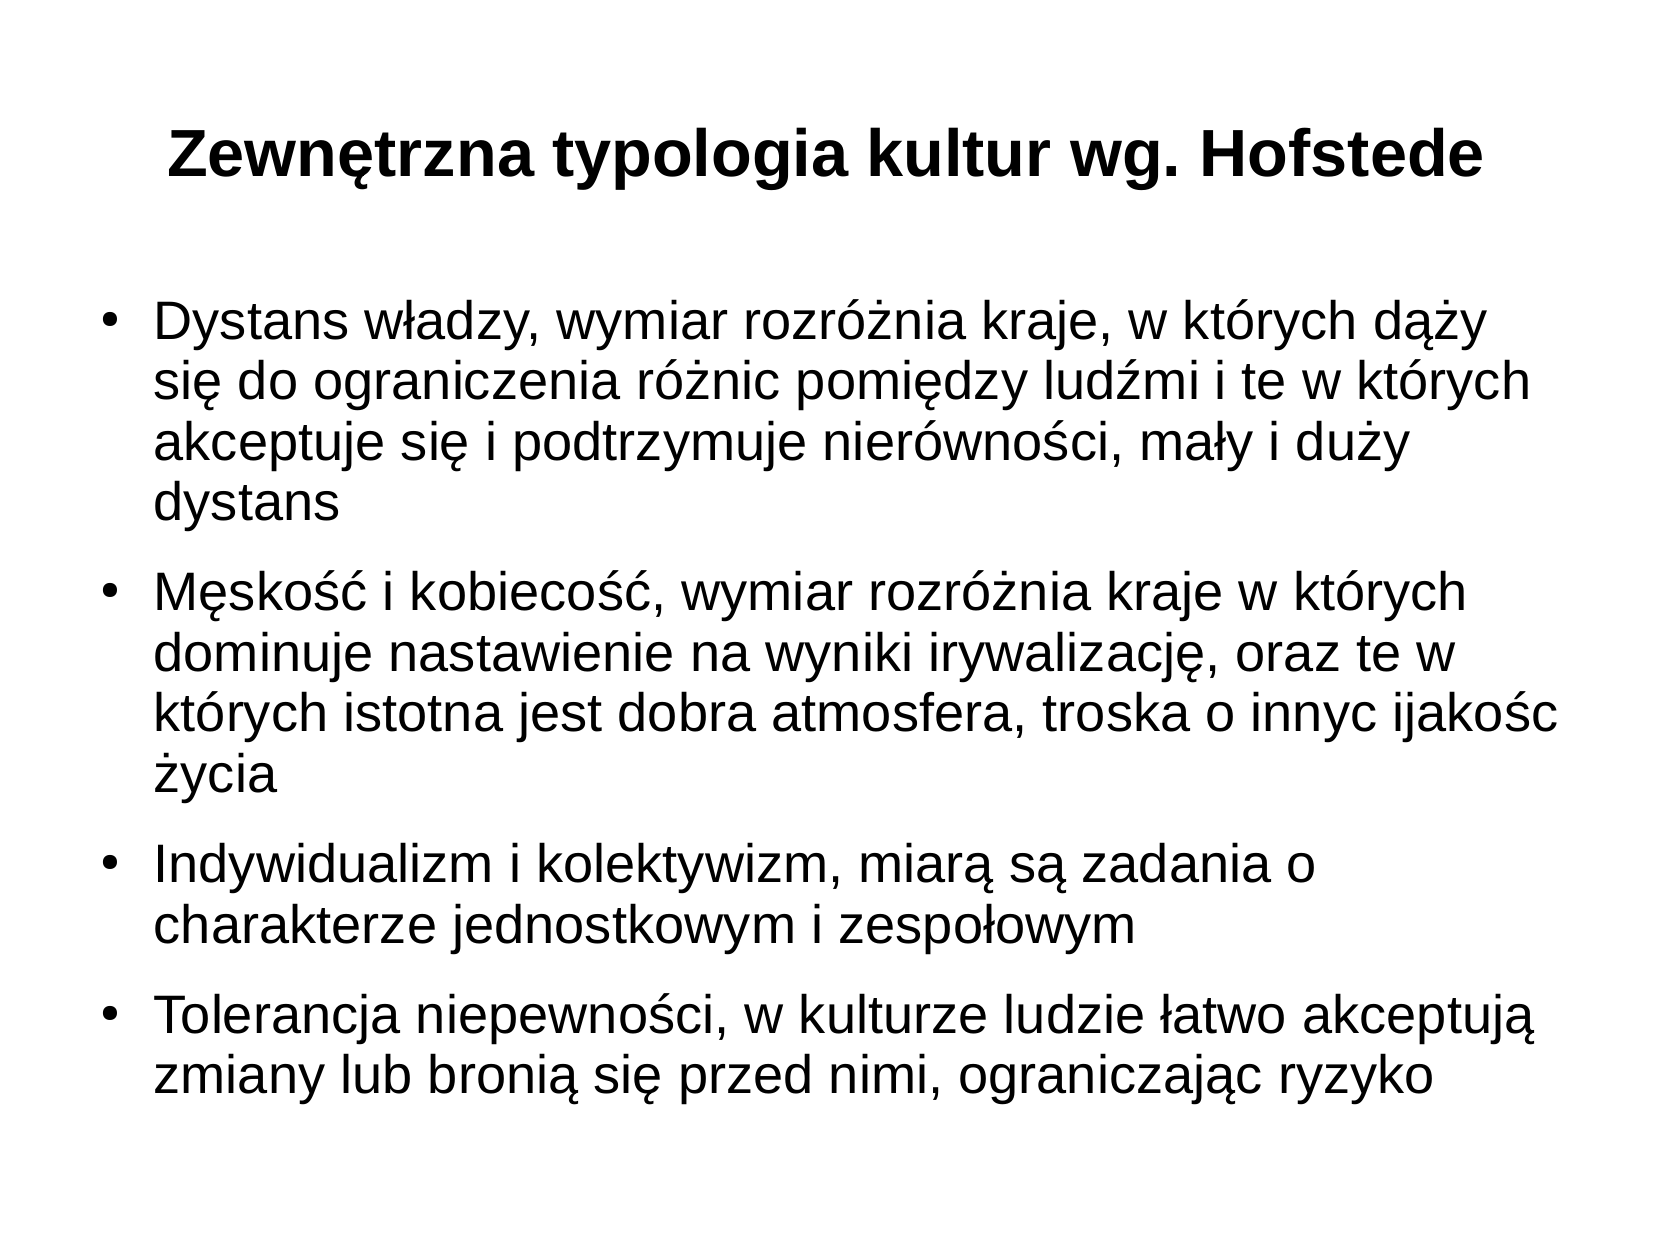

# Zewnętrzna typologia kultur wg. Hofstede
Dystans władzy, wymiar rozróżnia kraje, w których dąży się do ograniczenia różnic pomiędzy ludźmi i te w których akceptuje się i podtrzymuje nierówności, mały i duży dystans
Męskość i kobiecość, wymiar rozróżnia kraje w których dominuje nastawienie na wyniki irywalizację, oraz te w których istotna jest dobra atmosfera, troska o innyc ijakośc życia
Indywidualizm i kolektywizm, miarą są zadania o charakterze jednostkowym i zespołowym
Tolerancja niepewności, w kulturze ludzie łatwo akceptują zmiany lub bronią się przed nimi, ograniczając ryzyko